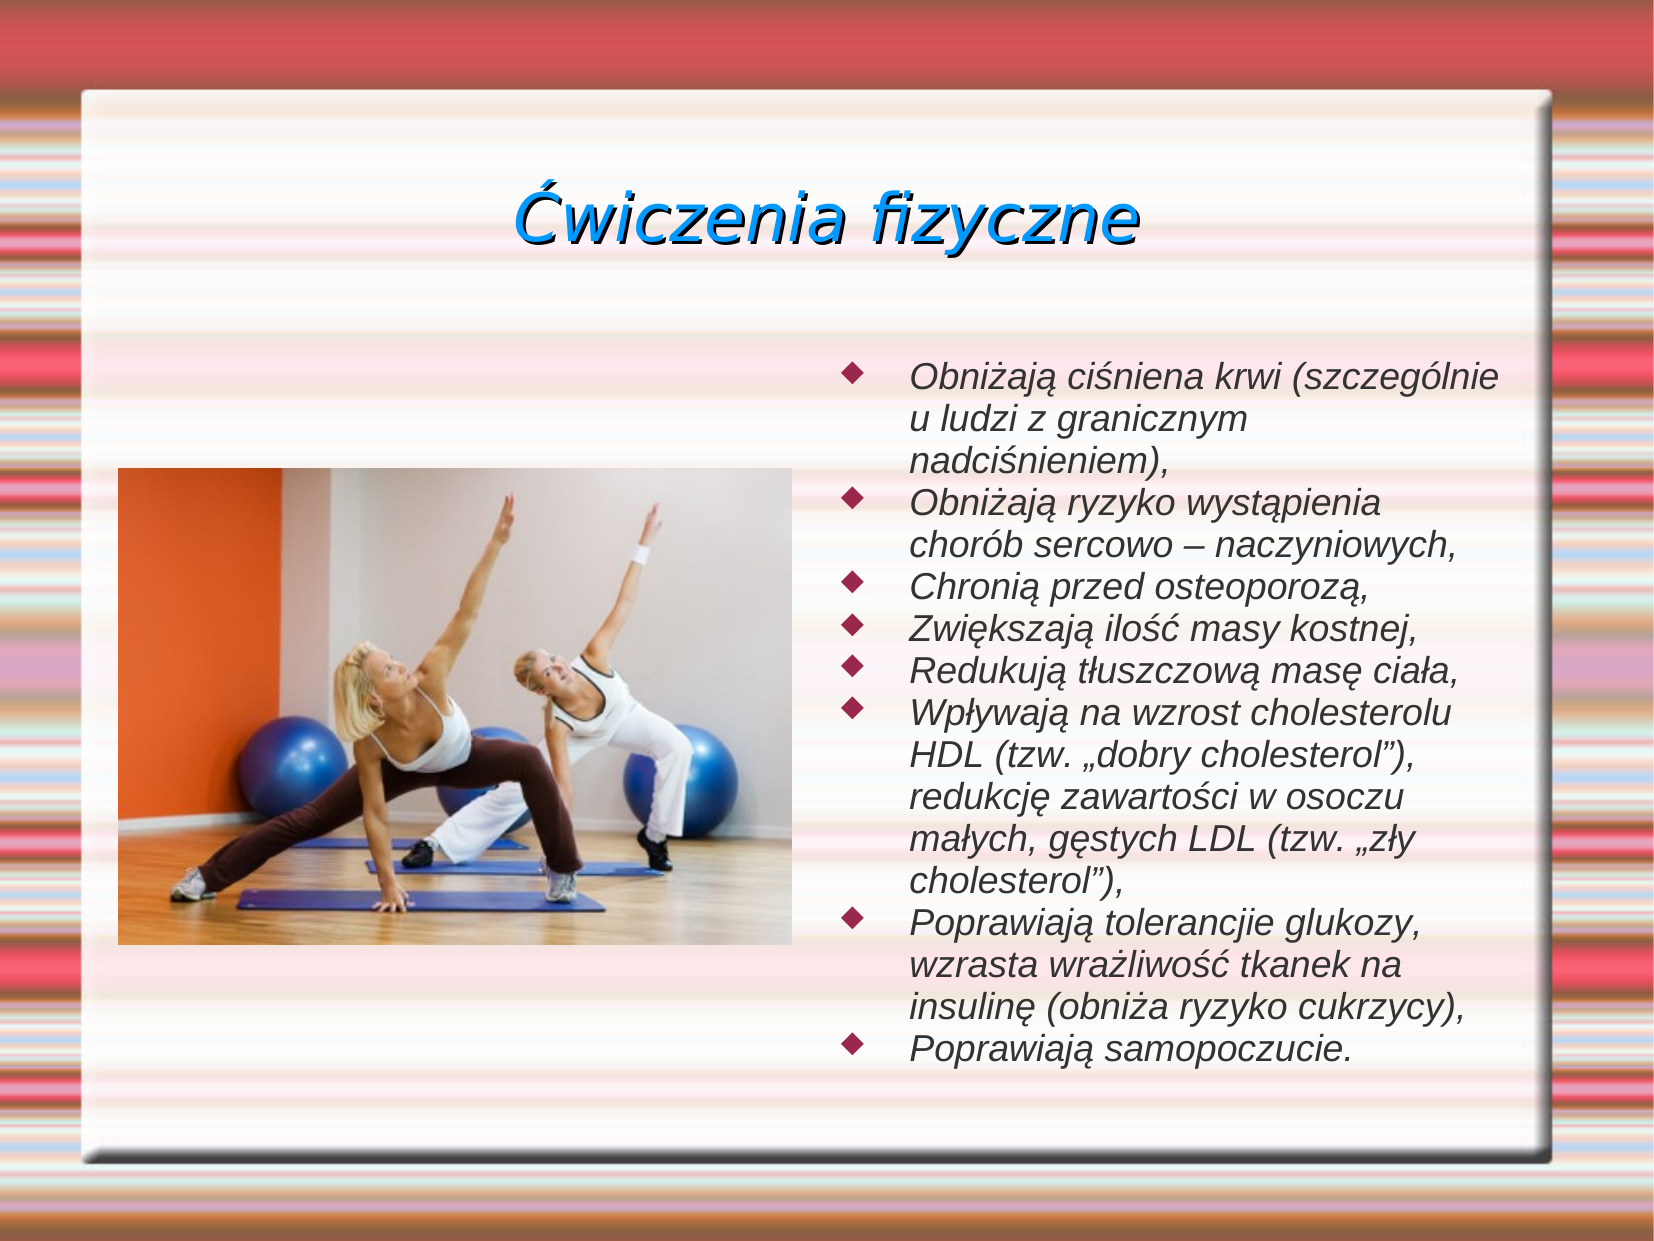

# Ćwiczenia fizyczne
Obniżają ciśniena krwi (szczególnie u ludzi z granicznym nadciśnieniem),
Obniżają ryzyko wystąpienia chorób sercowo – naczyniowych,
Chronią przed osteoporozą,
Zwiększają ilość masy kostnej,
Redukują tłuszczową masę ciała,
Wpływają na wzrost cholesterolu HDL (tzw. „dobry cholesterol”), redukcję zawartości w osoczu małych, gęstych LDL (tzw. „zły cholesterol”),
Poprawiają tolerancjie glukozy, wzrasta wrażliwość tkanek na insulinę (obniża ryzyko cukrzycy),
Poprawiają samopoczucie.